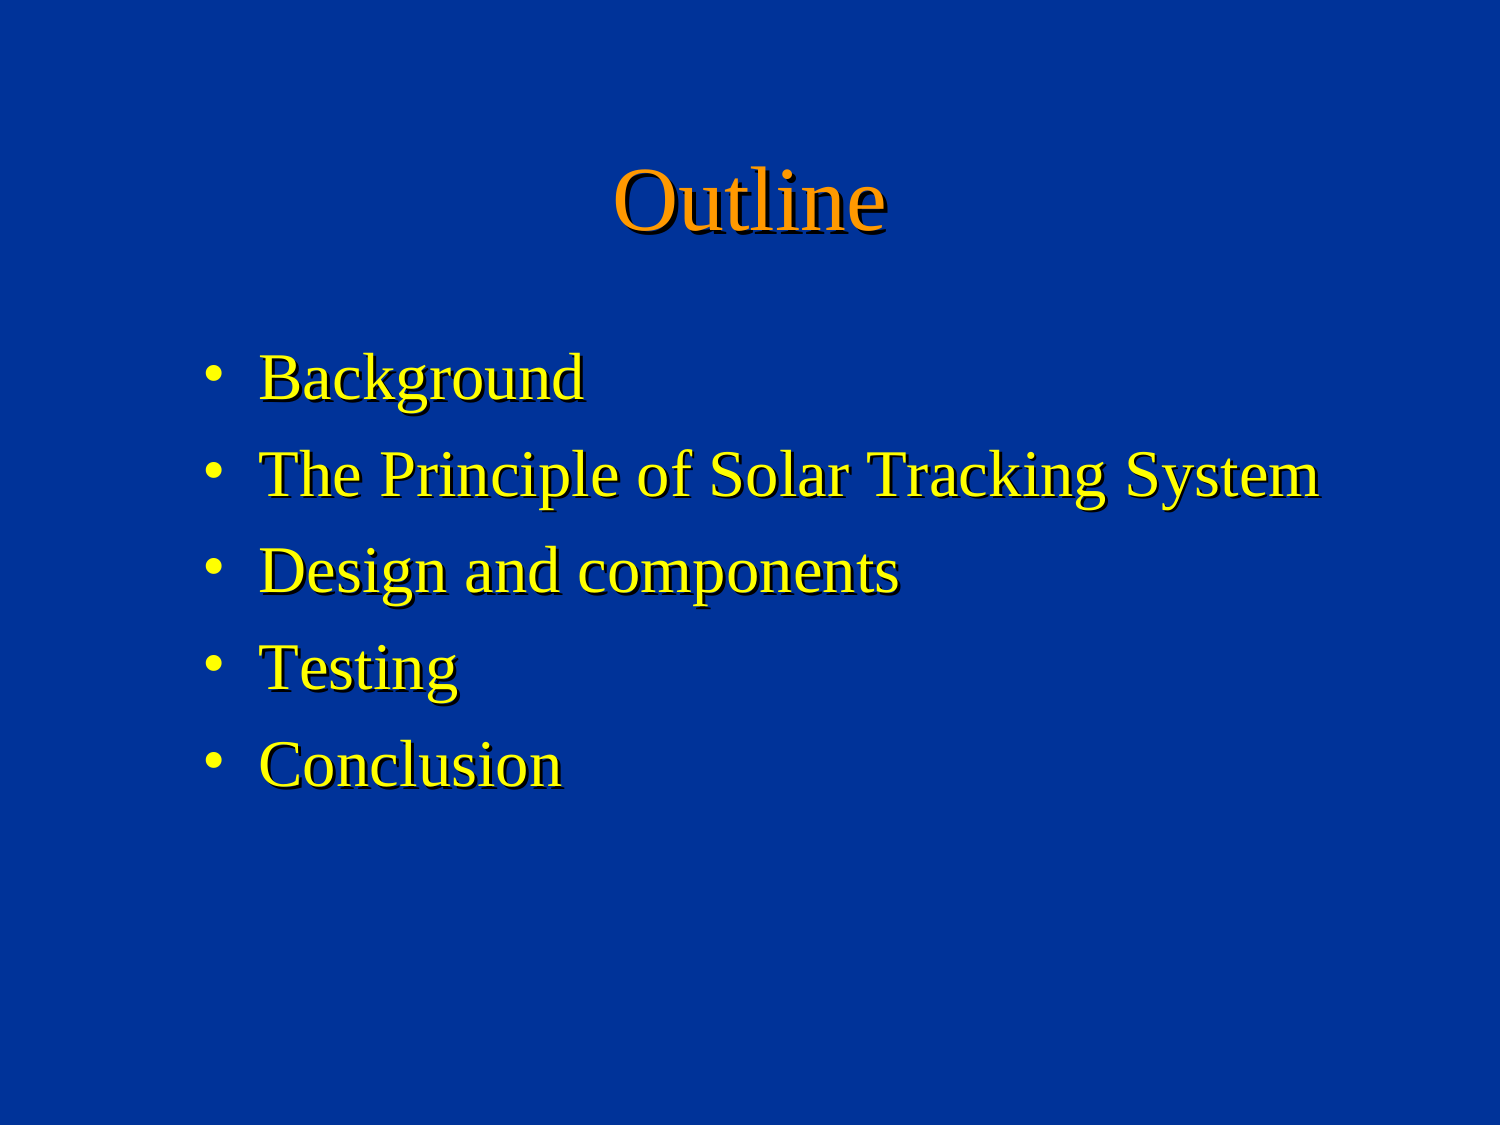

# Outline
Background
The Principle of Solar Tracking System
Design and components
Testing
Conclusion